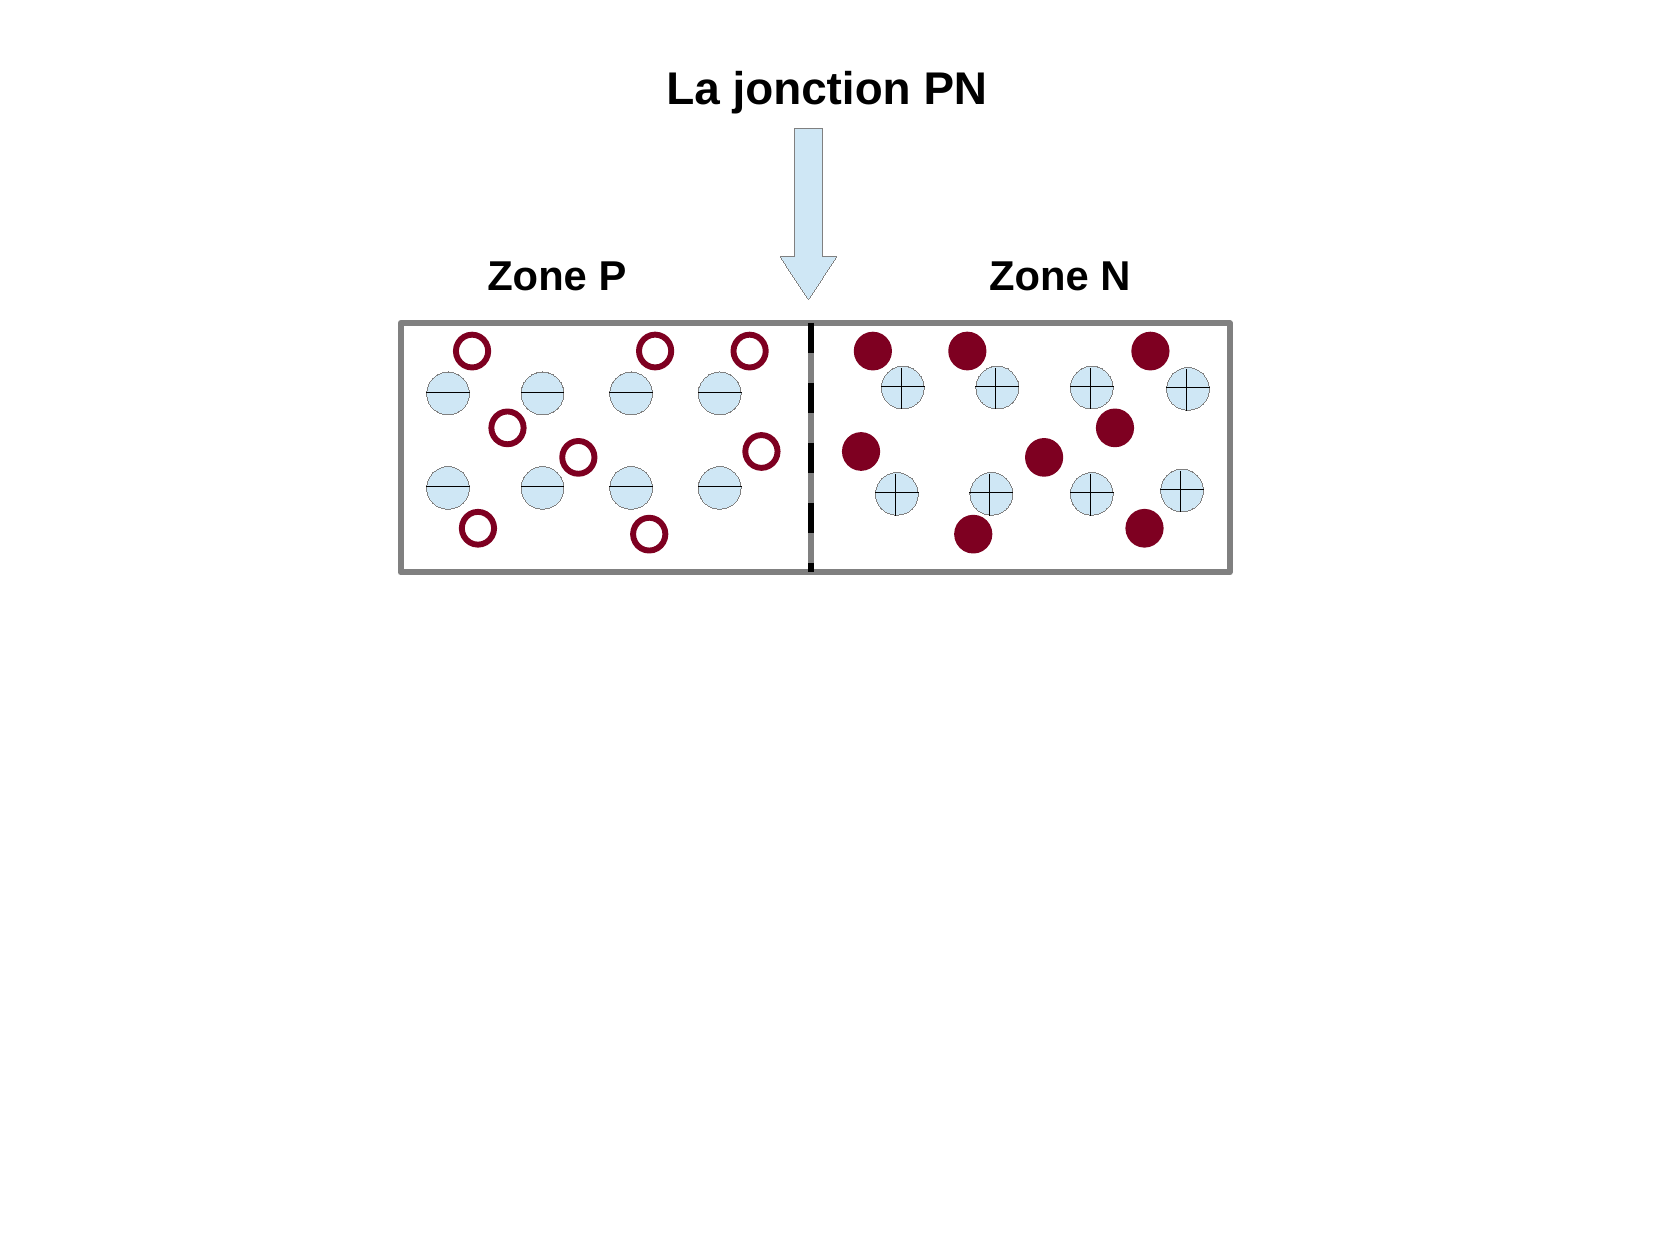

# La jonction PN
Zone P
Zone N